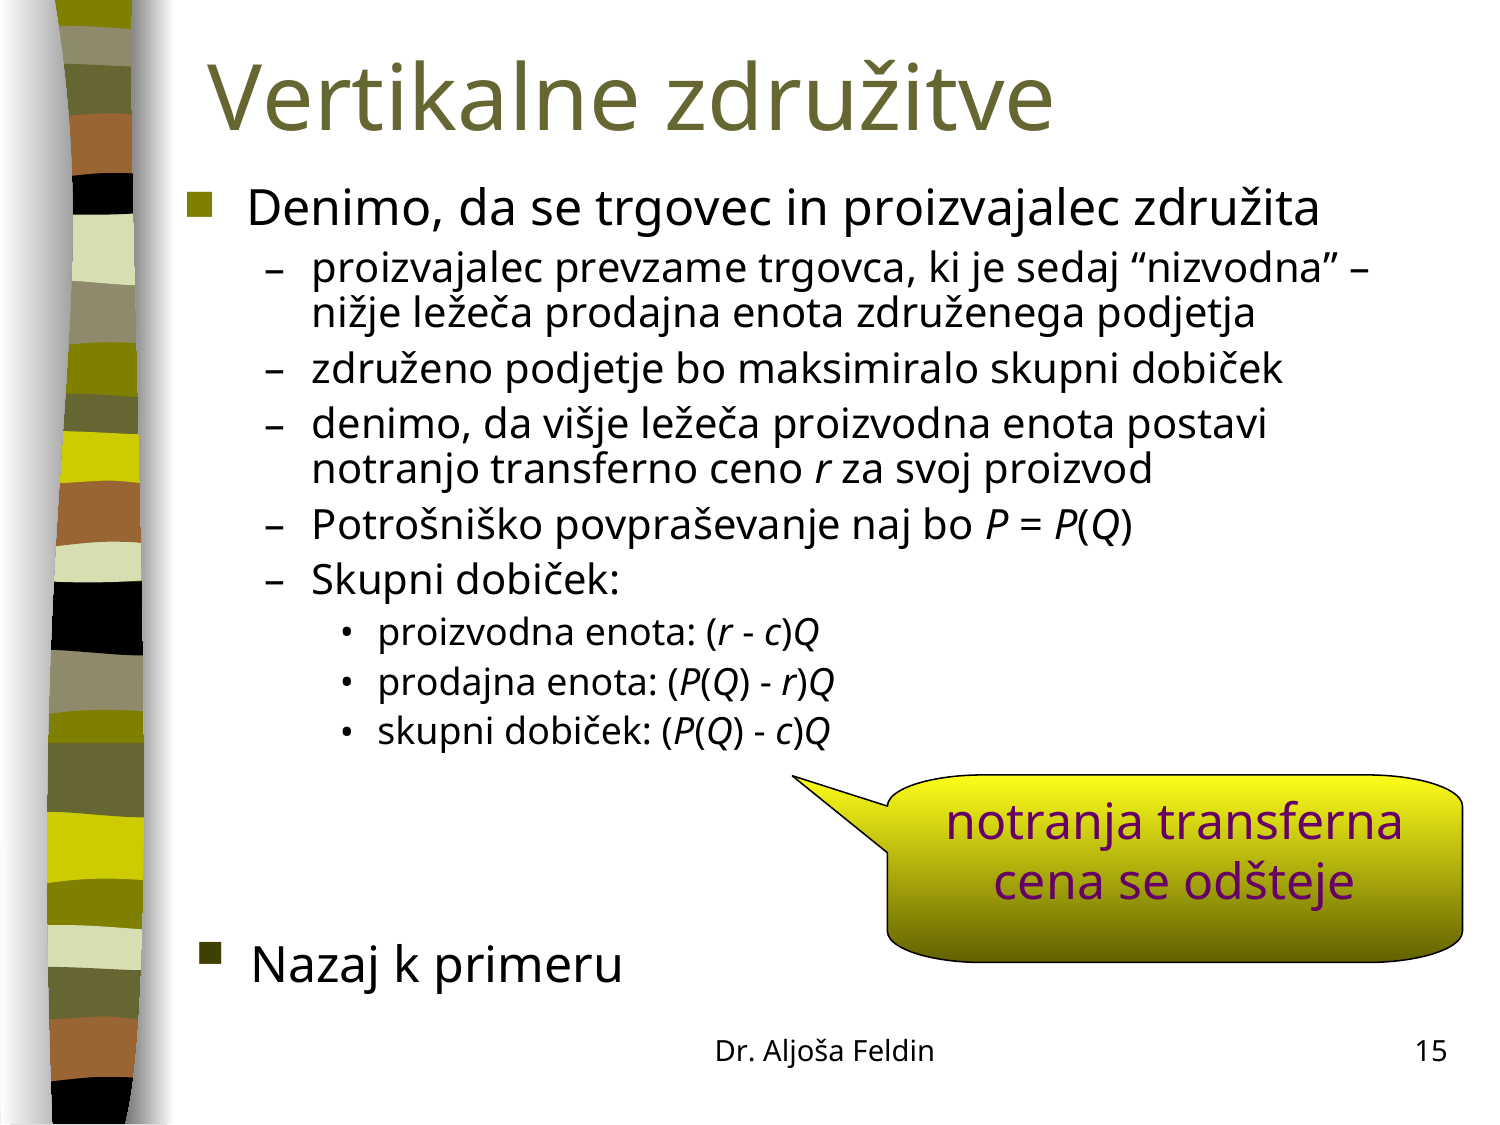

Vertikalne združitve
# Denimo, da se trgovec in proizvajalec združita
proizvajalec prevzame trgovca, ki je sedaj “nizvodna” – nižje ležeča prodajna enota združenega podjetja
združeno podjetje bo maksimiralo skupni dobiček
denimo, da višje ležeča proizvodna enota postavi notranjo transferno ceno r za svoj proizvod
Potrošniško povpraševanje naj bo P = P(Q)
Skupni dobiček:
proizvodna enota: (r - c)Q
prodajna enota: (P(Q) - r)Q
skupni dobiček: (P(Q) - c)Q
notranja transferna cena se odšteje
Nazaj k primeru
Dr. Aljoša Feldin